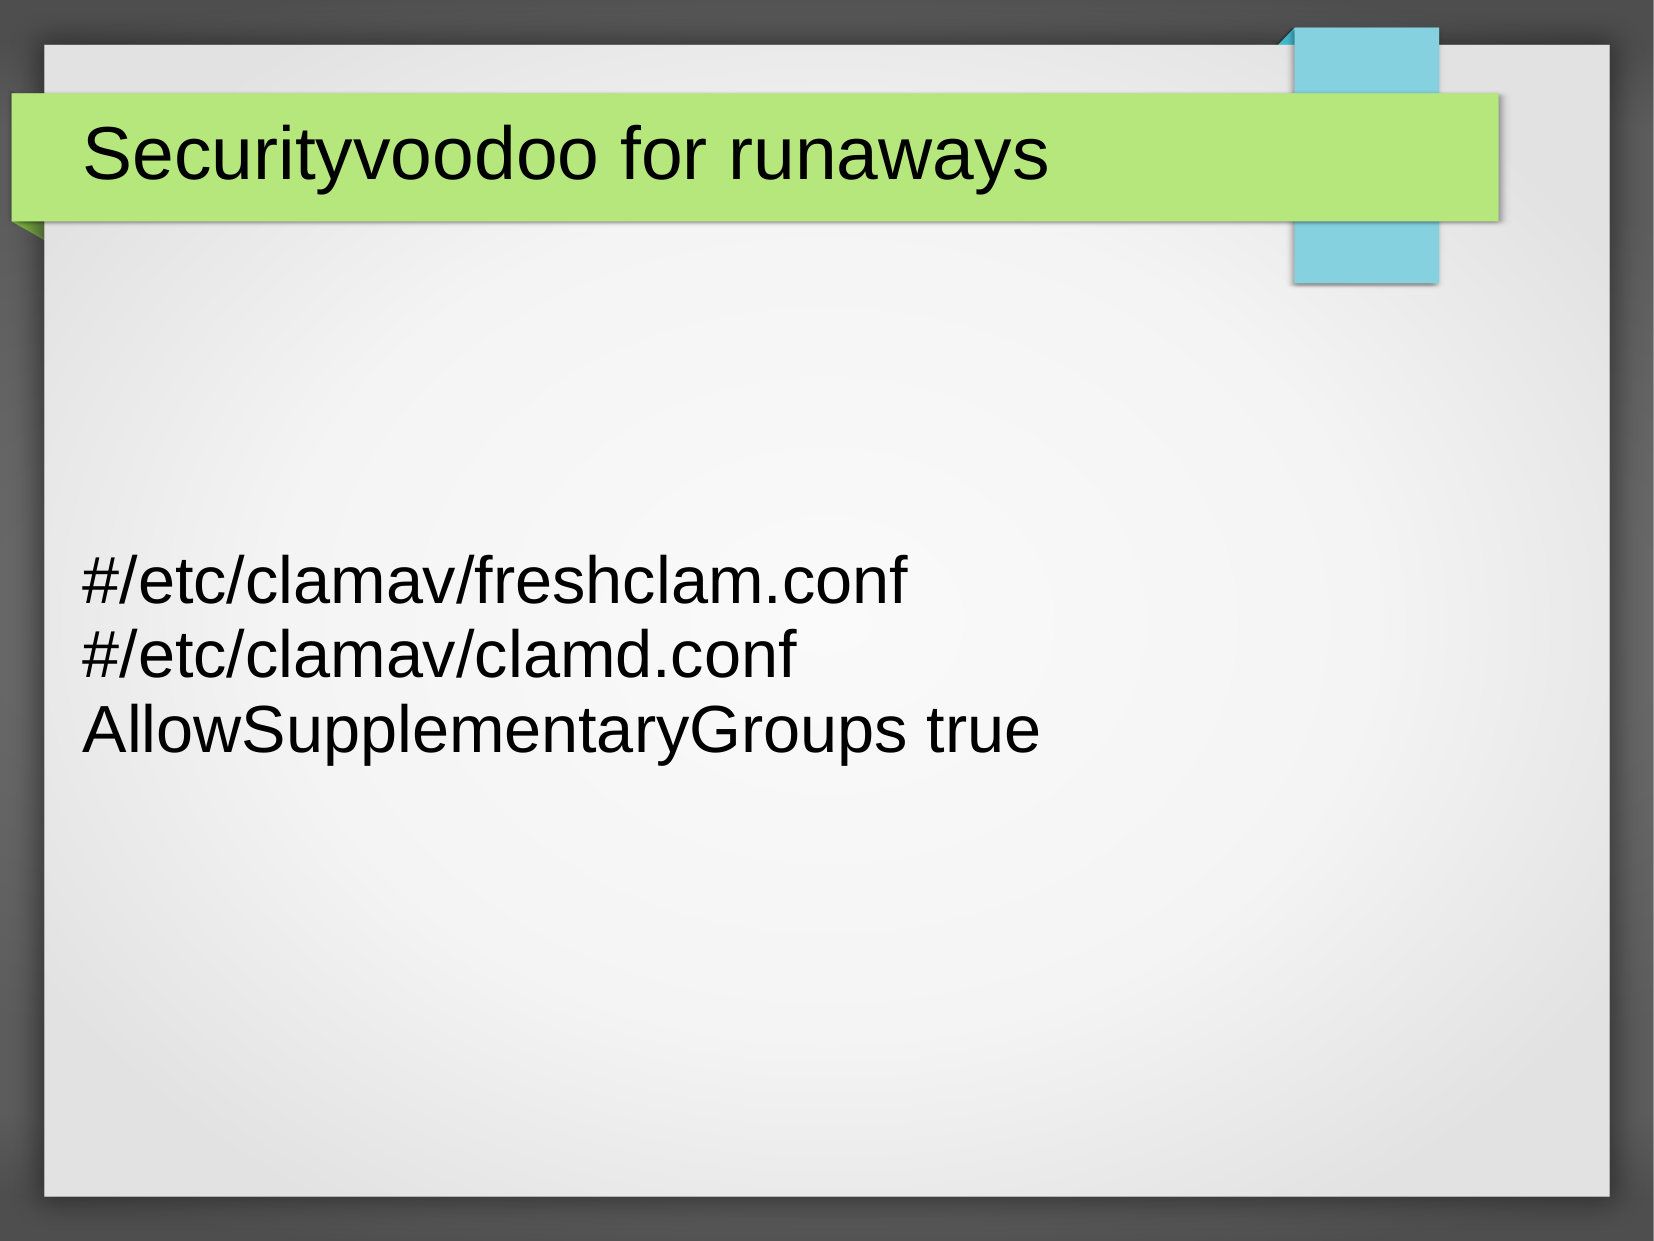

# Securityvoodoo for runaways
#/etc/clamav/freshclam.conf
#/etc/clamav/clamd.conf
AllowSupplementaryGroups true